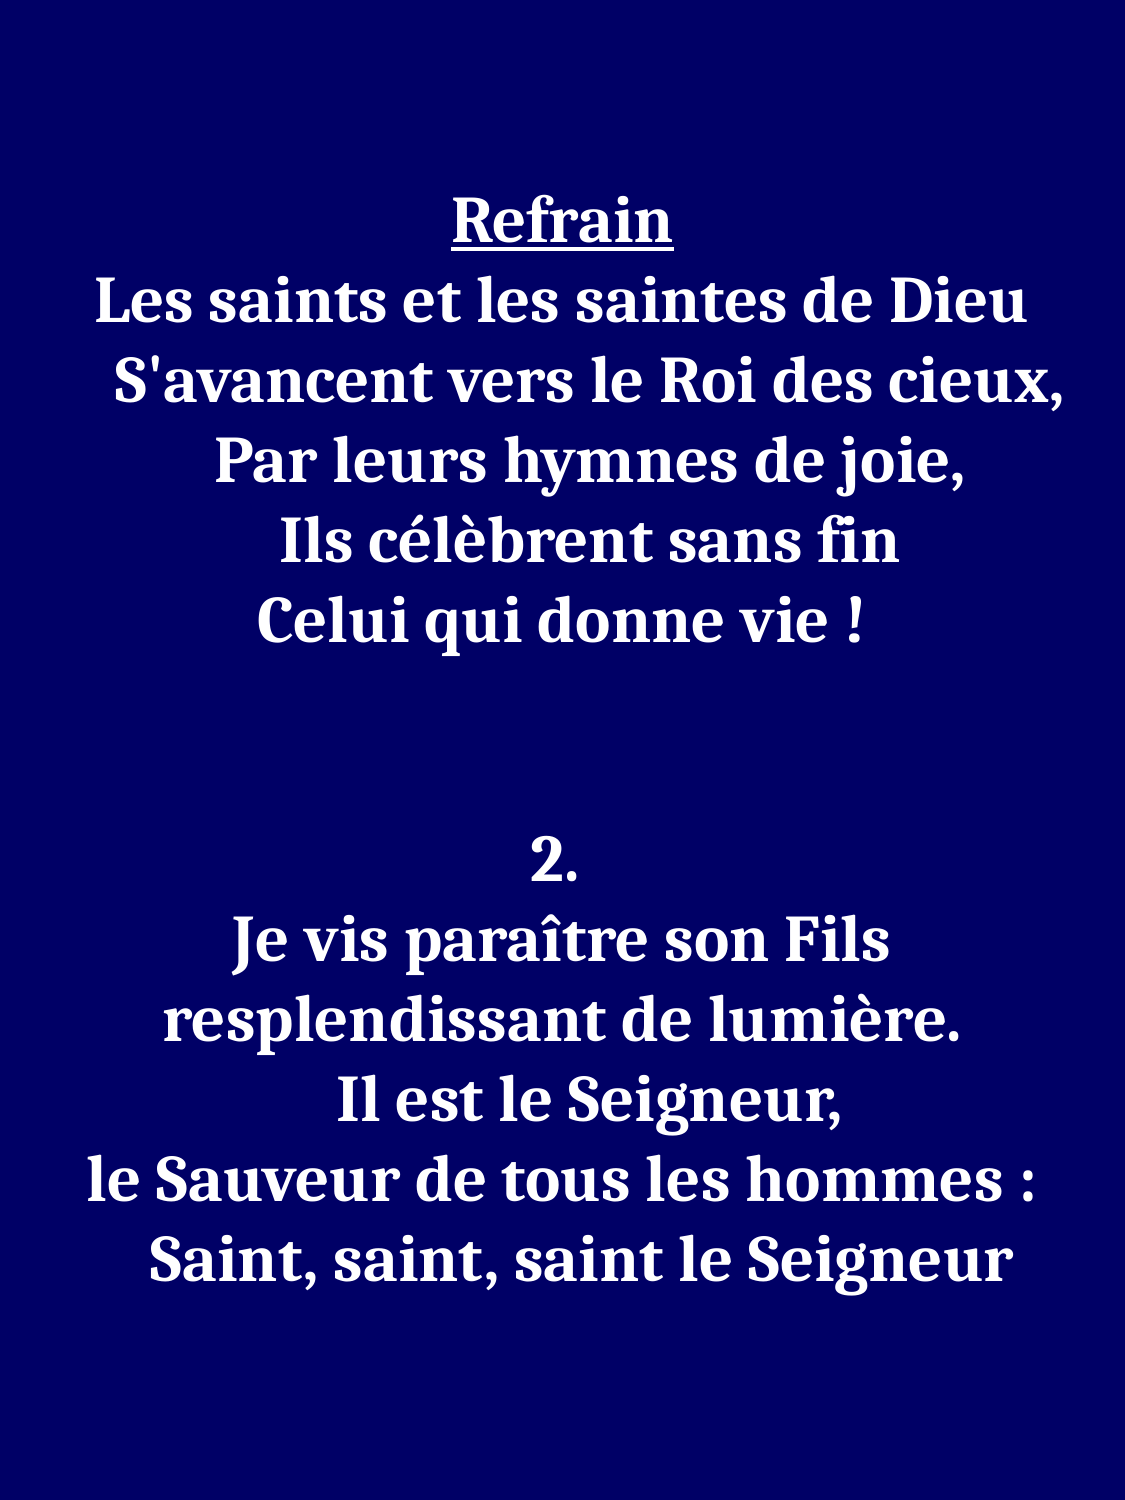

Refrain
Les saints et les saintes de Dieu
S'avancent vers le Roi des cieux,
Par leurs hymnes de joie,
Ils célèbrent sans fin
Celui qui donne vie !
2.
Je vis paraître son Fils
resplendissant de lumière.
Il est le Seigneur,
le Sauveur de tous les hommes :
Saint, saint, saint le Seigneur